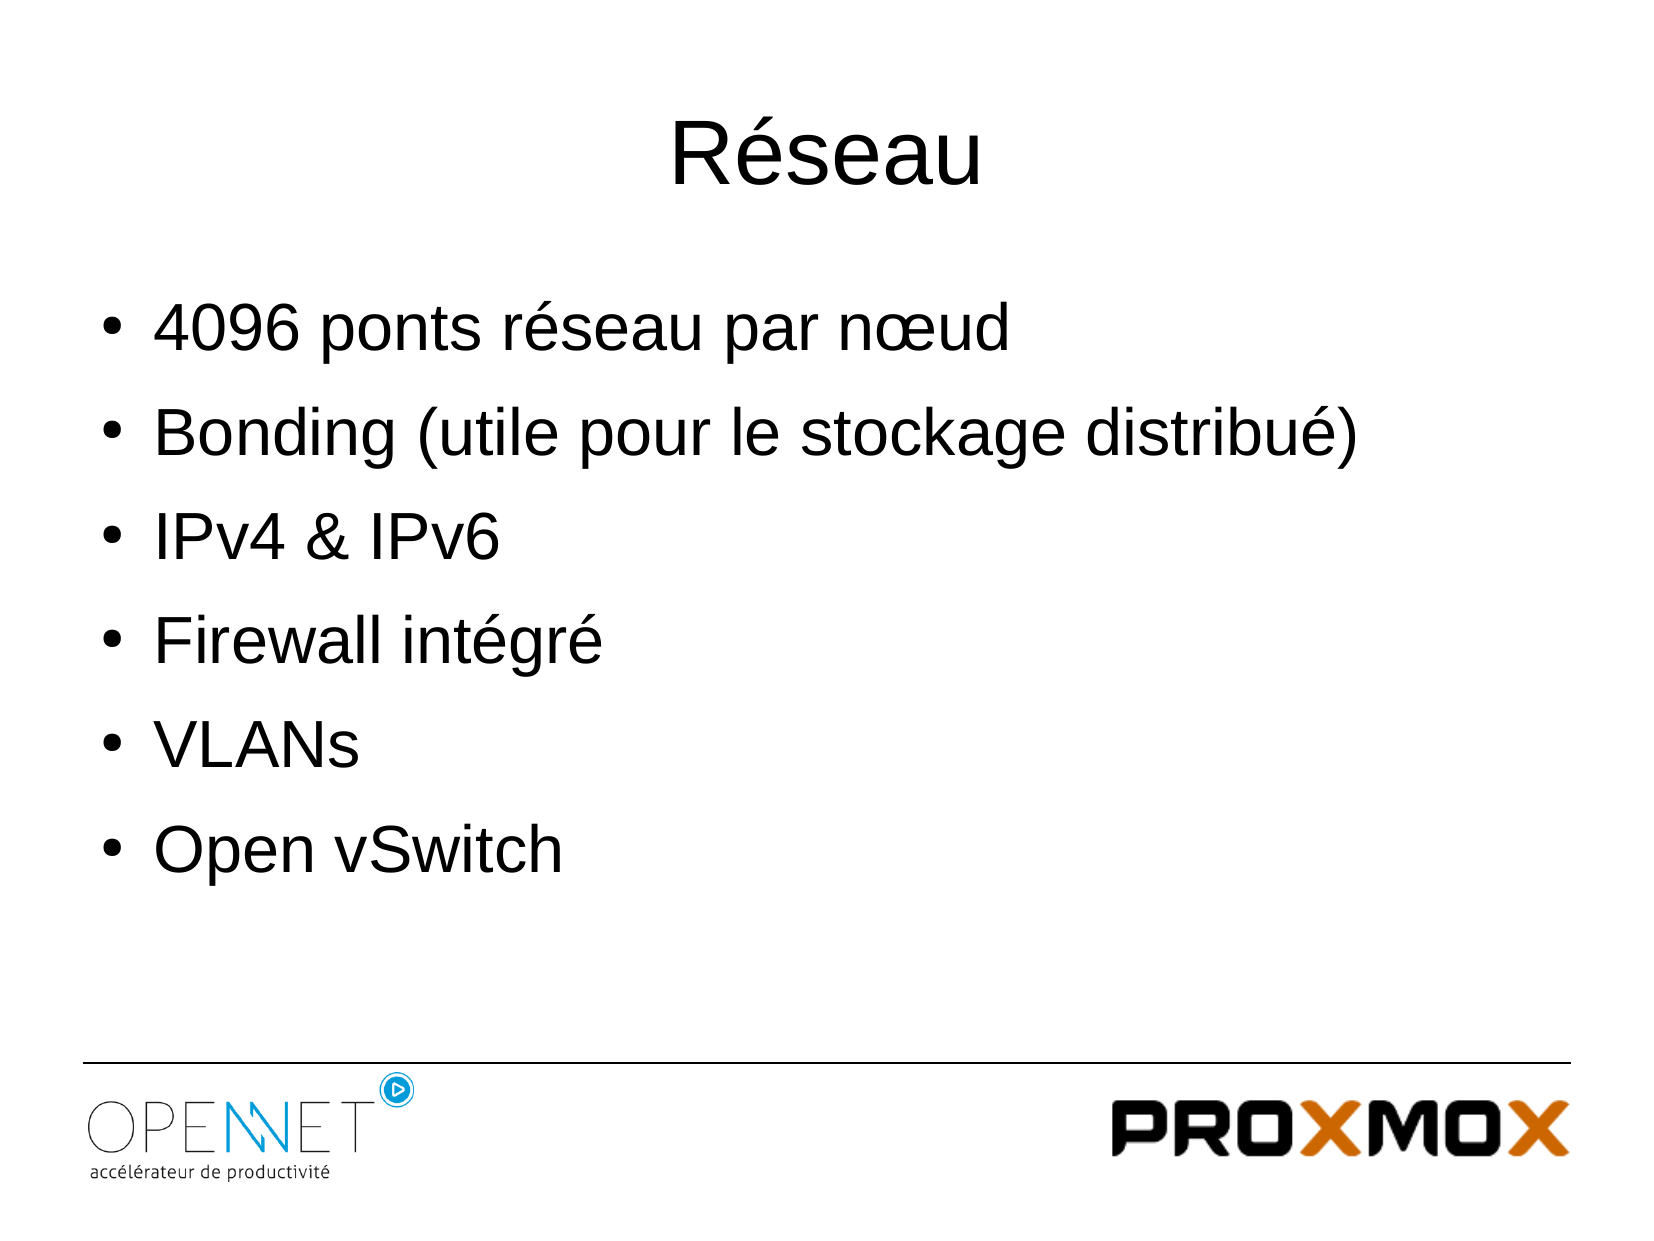

# Réseau
4096 ponts réseau par nœud
Bonding (utile pour le stockage distribué)
IPv4 & IPv6
Firewall intégré
VLANs
Open vSwitch